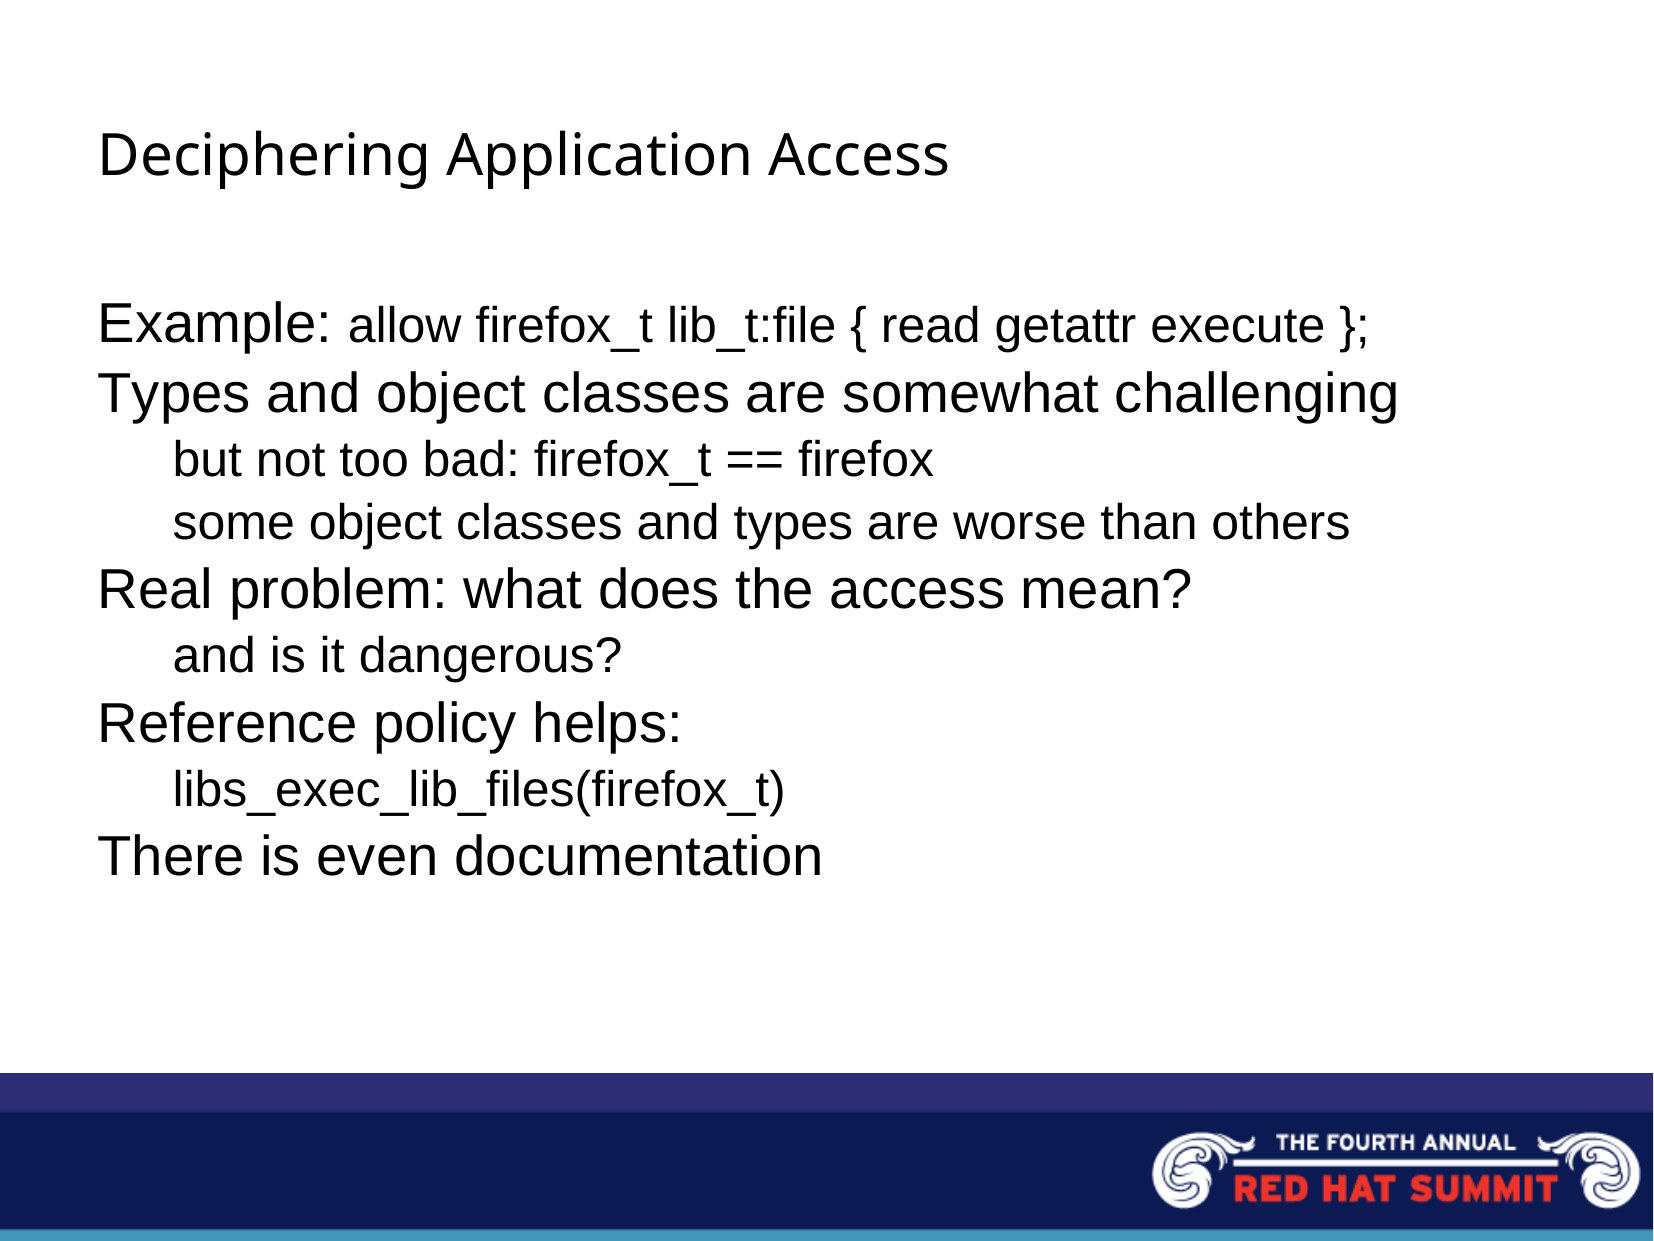

# Deciphering Application Access
Example: allow firefox_t lib_t:file { read getattr execute };
Types and object classes are somewhat challenging
but not too bad: firefox_t == firefox
some object classes and types are worse than others
Real problem: what does the access mean?
and is it dangerous?
Reference policy helps:
libs_exec_lib_files(firefox_t)
There is even documentation